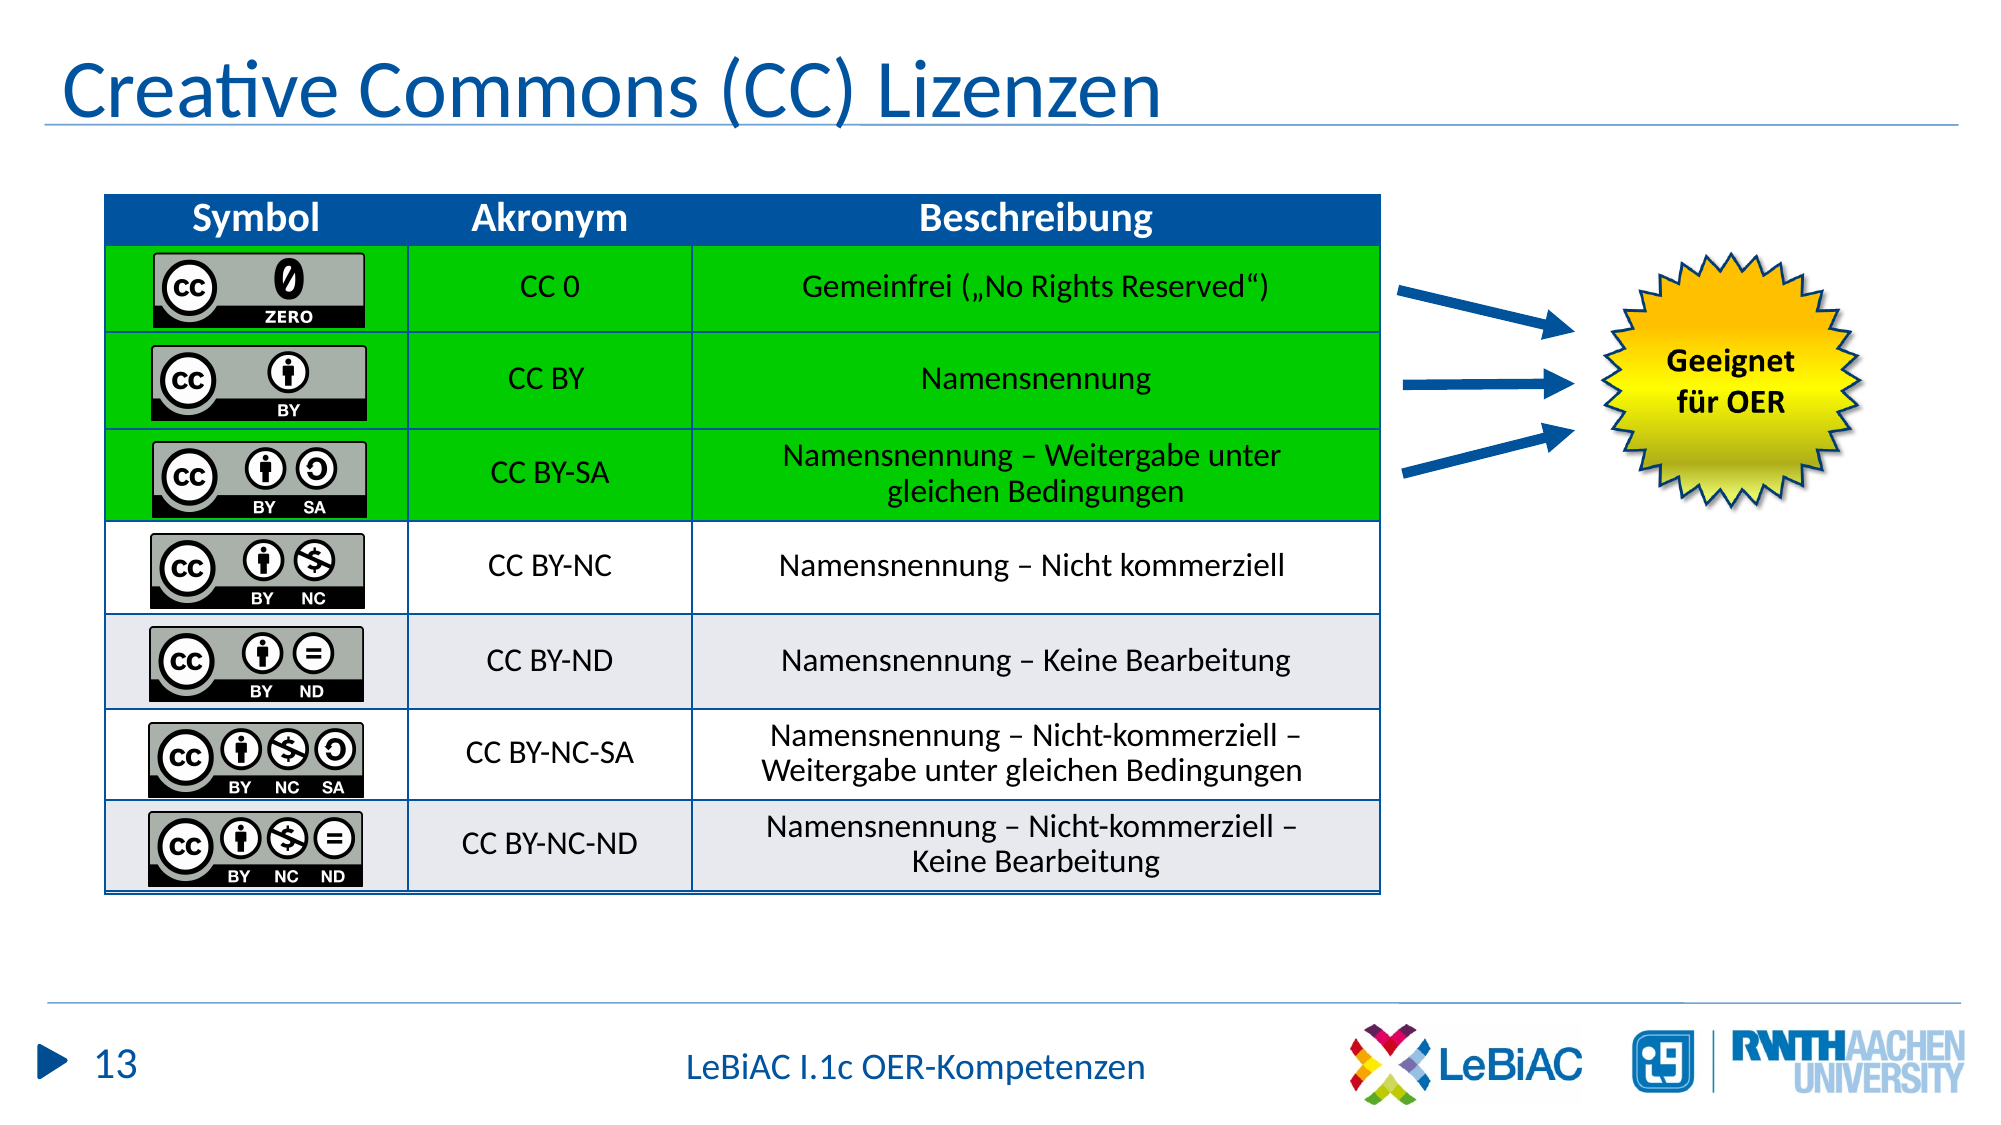

# Creative Commons (CC) Lizenzen
| Symbol | Akronym | Beschreibung |
| --- | --- | --- |
| | CC 0 | Gemeinfrei („No Rights Reserved“) |
| | CC BY | Namensnennung |
| | CC BY-SA | Namensnennung – Weitergabe unter gleichen Bedingungen |
| | CC BY-NC | Namensnennung – Nicht kommerziell |
| | CC BY-ND | Namensnennung – Keine Bearbeitung |
| | CC BY-NC-SA | Namensnennung – Nicht-kommerziell – Weitergabe unter gleichen Bedingungen |
| | CC BY-NC-ND | Namensnennung – Nicht-kommerziell – Keine Bearbeitung |
| Symbol | Akronym | Beschreibung |
| --- | --- | --- |
| | CC 0 | Gemeinfrei („No Rights Reserved“) |
| | CC BY | Namensnennung |
| | CC BY-SA | Namensnennung – Weitergabe unter gleichen Bedingungen |
| | CC BY-NC | Namensnennung – Nicht kommerziell |
| | CC BY-ND | Namensnennung – Keine Bearbeitung |
| | CC BY-NC-SA | Namensnennung – Nicht-kommerziell – Weitergabe unter gleichen Bedingungen |
| | CC BY-NC-ND | Namensnennung – Nicht-kommerziell – Keine Bearbeitung |